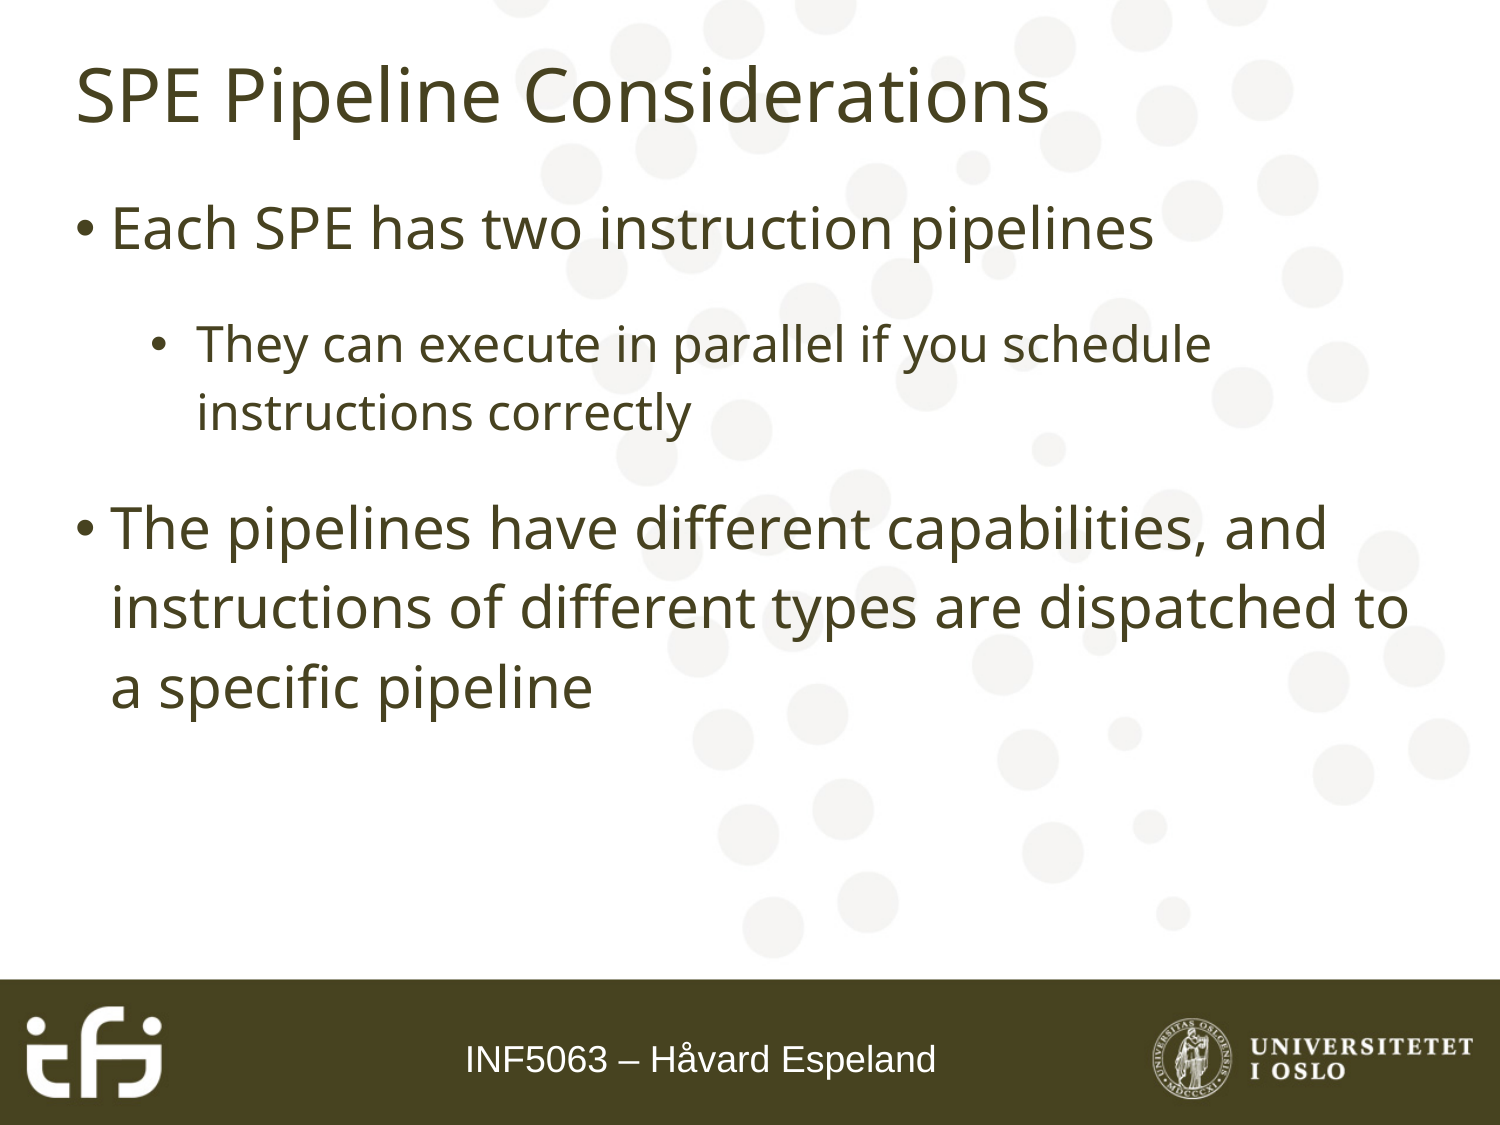

# SPE Pipeline Considerations
Each SPE has two instruction pipelines
They can execute in parallel if you schedule instructions correctly
The pipelines have different capabilities, and instructions of different types are dispatched to a specific pipeline